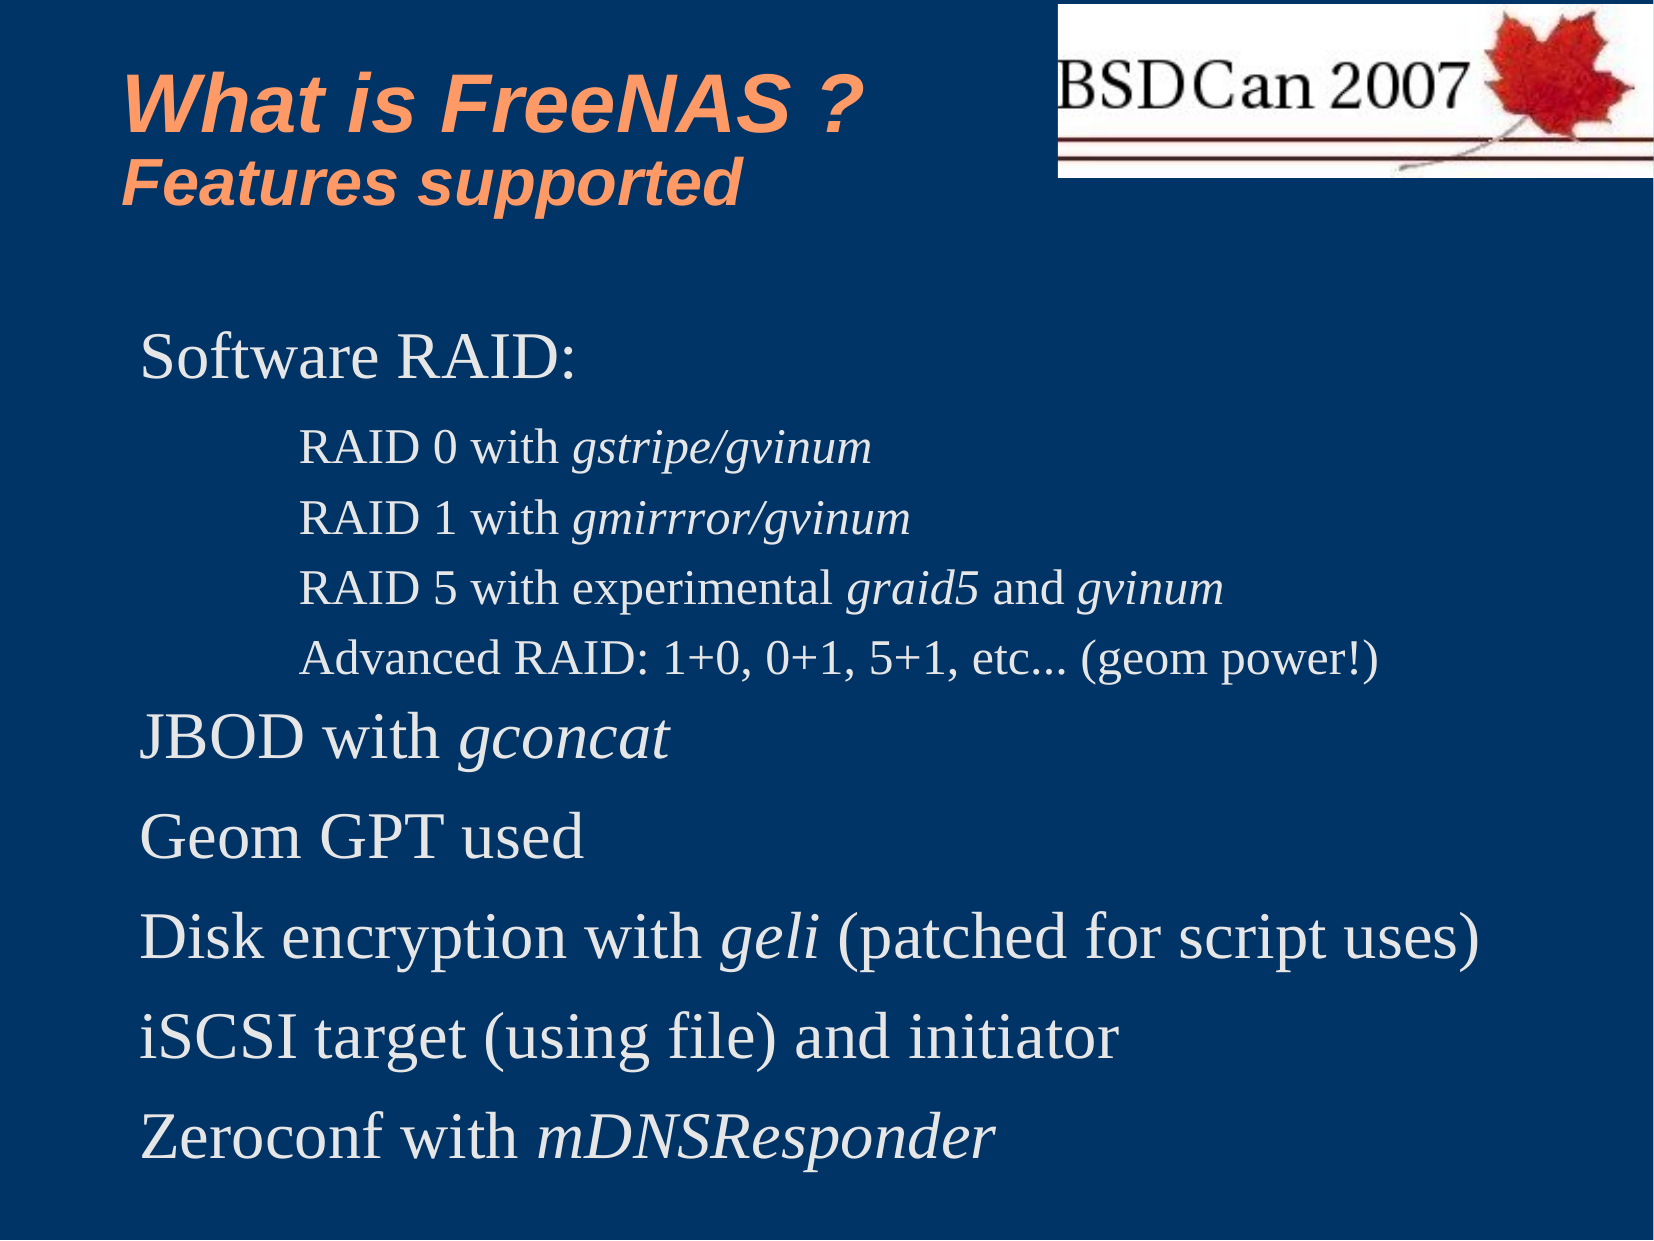

# What is FreeNAS ? Features supported
Software RAID:
RAID 0 with gstripe/gvinum
RAID 1 with gmirrror/gvinum
RAID 5 with experimental graid5 and gvinum
Advanced RAID: 1+0, 0+1, 5+1, etc... (geom power!)
JBOD with gconcat
Geom GPT used
Disk encryption with geli (patched for script uses)
iSCSI target (using file) and initiator
Zeroconf with mDNSResponder